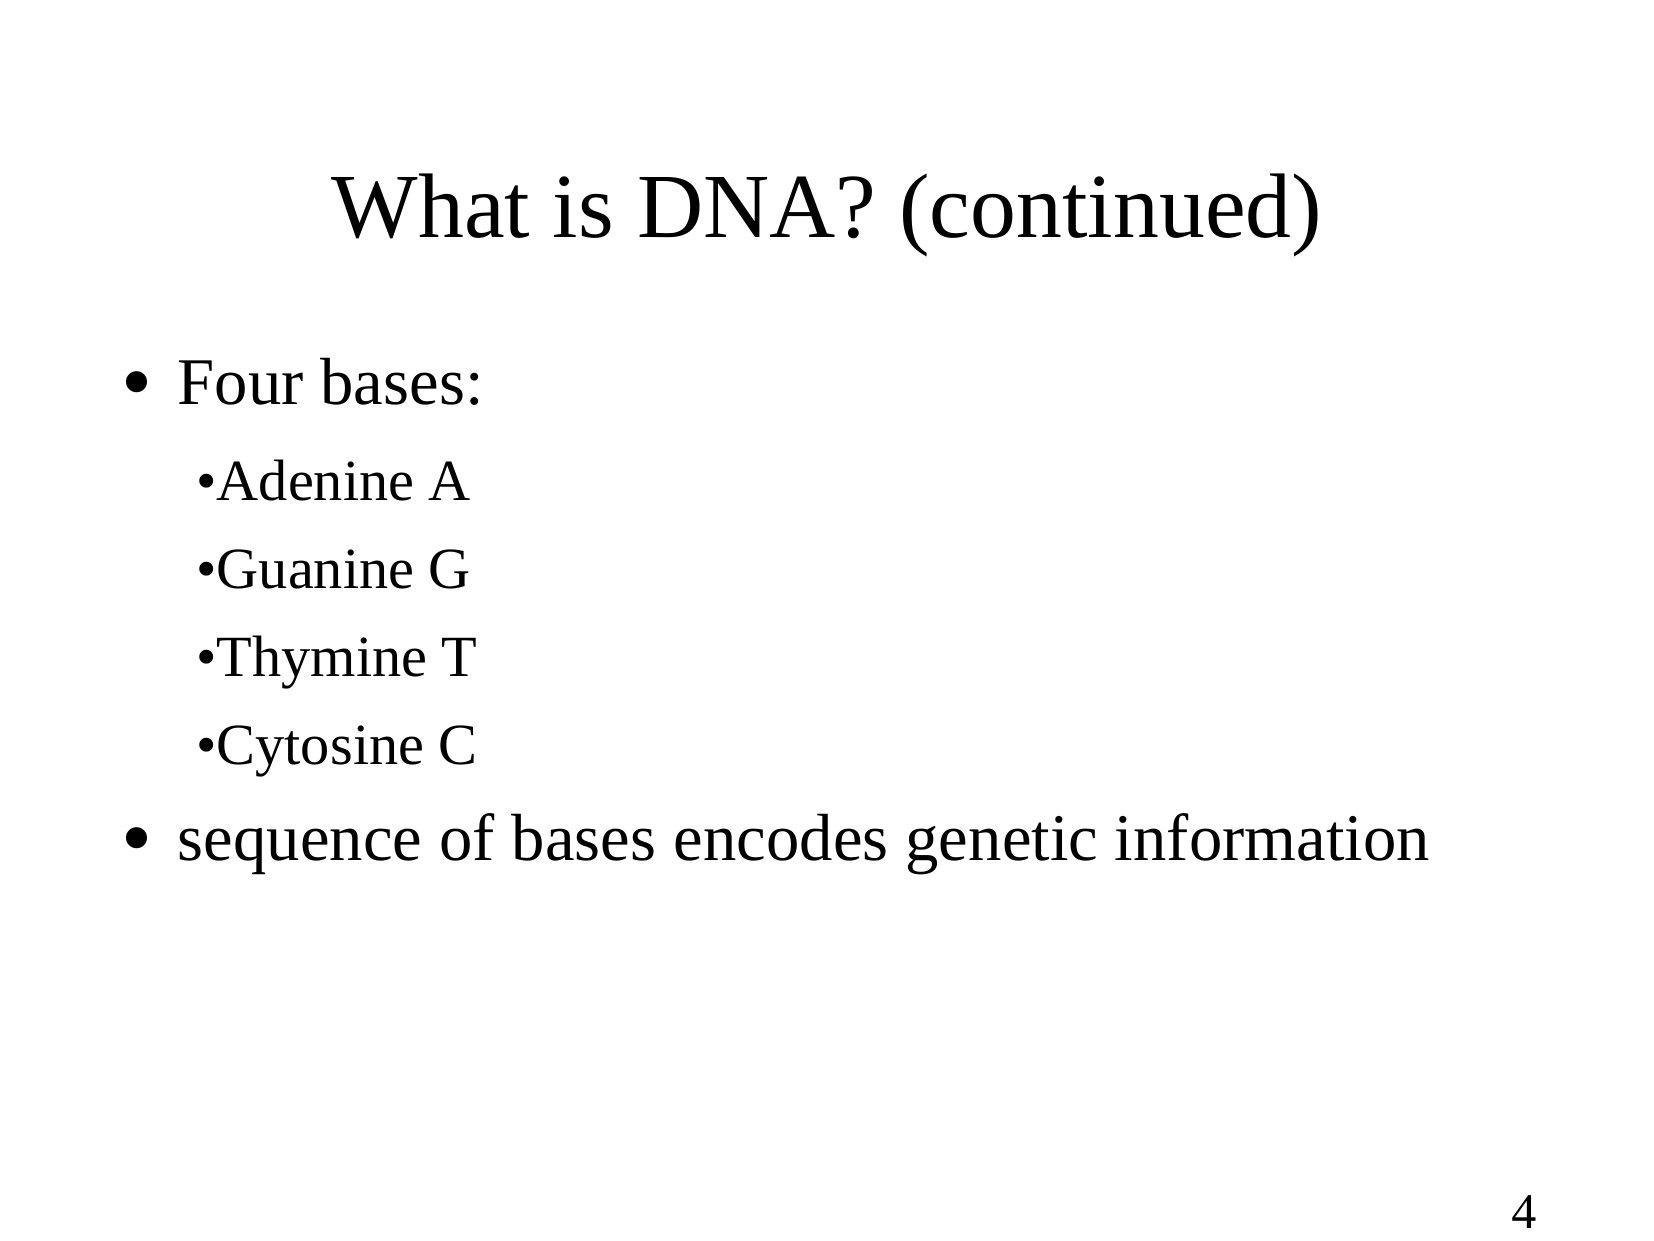

# What is DNA? (continued)
Four bases:
Adenine A
Guanine G
Thymine T
Cytosine C
sequence of bases encodes genetic information